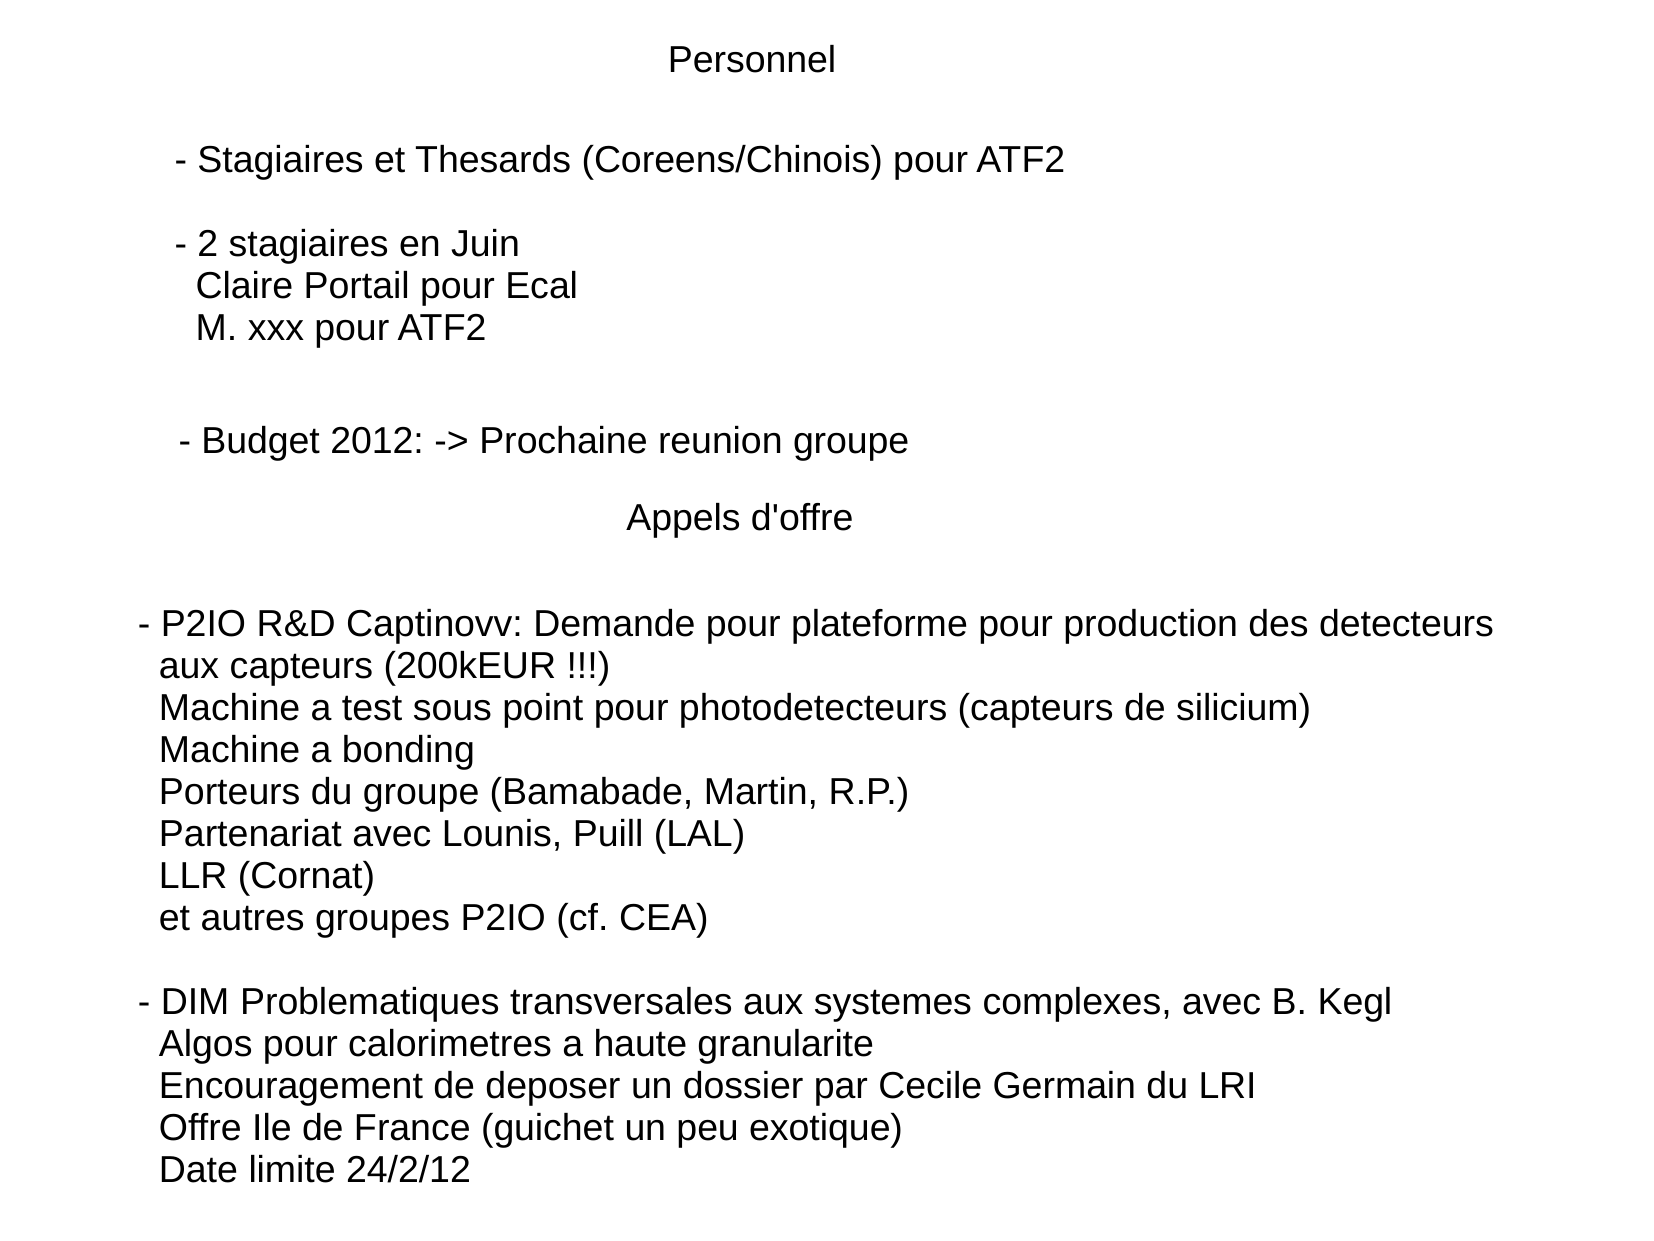

Personnel
- Stagiaires et Thesards (Coreens/Chinois) pour ATF2
- 2 stagiaires en Juin
 Claire Portail pour Ecal
 M. xxx pour ATF2
- Budget 2012: -> Prochaine reunion groupe
Appels d'offre
- P2IO R&D Captinovv: Demande pour plateforme pour production des detecteurs
 aux capteurs (200kEUR !!!)
 Machine a test sous point pour photodetecteurs (capteurs de silicium)
 Machine a bonding
 Porteurs du groupe (Bamabade, Martin, R.P.)
 Partenariat avec Lounis, Puill (LAL)
 LLR (Cornat)
 et autres groupes P2IO (cf. CEA)
- DIM Problematiques transversales aux systemes complexes, avec B. Kegl
 Algos pour calorimetres a haute granularite
 Encouragement de deposer un dossier par Cecile Germain du LRI
 Offre Ile de France (guichet un peu exotique)
 Date limite 24/2/12